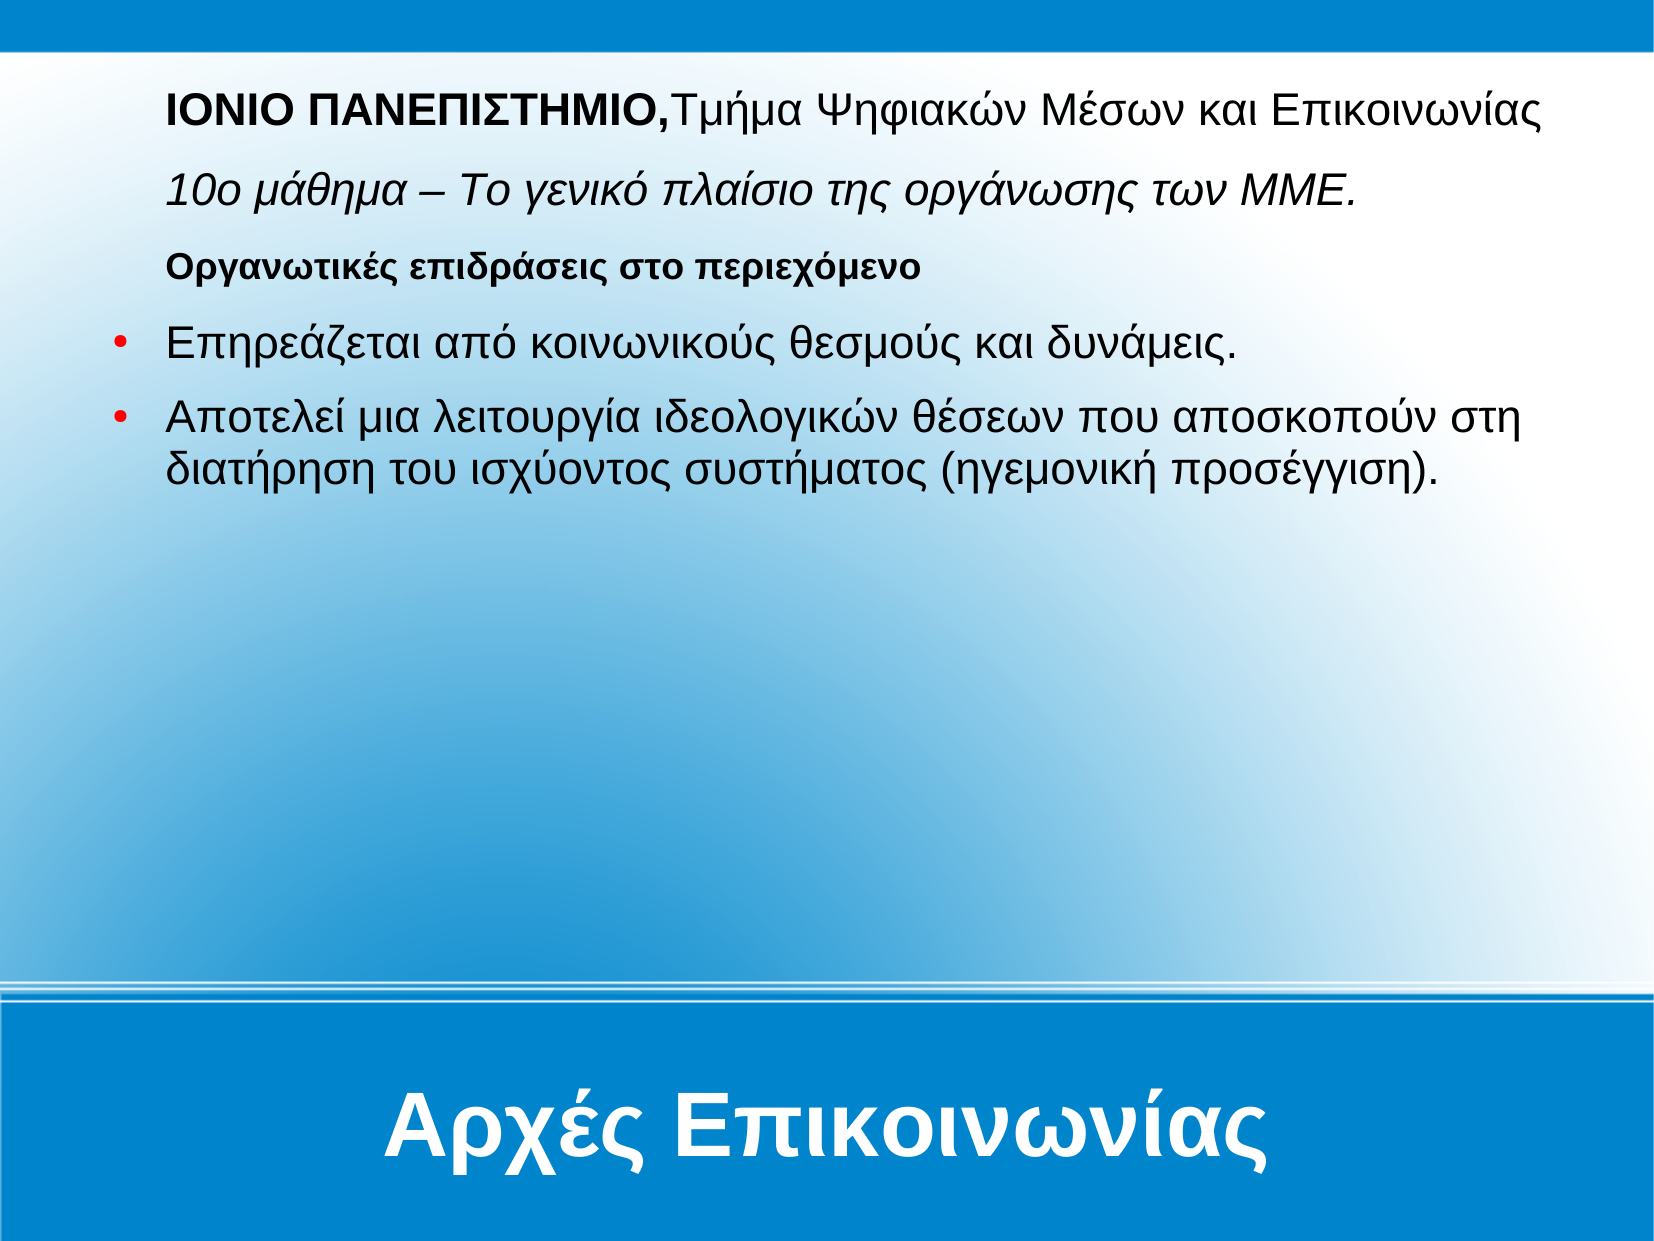

ΙΟΝΙΟ ΠΑΝΕΠΙΣΤΗΜΙΟ,Τμήμα Ψηφιακών Μέσων και Επικοινωνίας
10ο μάθημα – Το γενικό πλαίσιο της οργάνωσης των ΜΜΕ.
Οργανωτικές επιδράσεις στο περιεχόμενο
Επηρεάζεται από κοινωνικούς θεσμούς και δυνάμεις.
Αποτελεί μια λειτουργία ιδεολογικών θέσεων που αποσκοπούν στη διατήρηση του ισχύοντος συστήματος (ηγεμονική προσέγγιση).
# Αρχές Επικοινωνίας